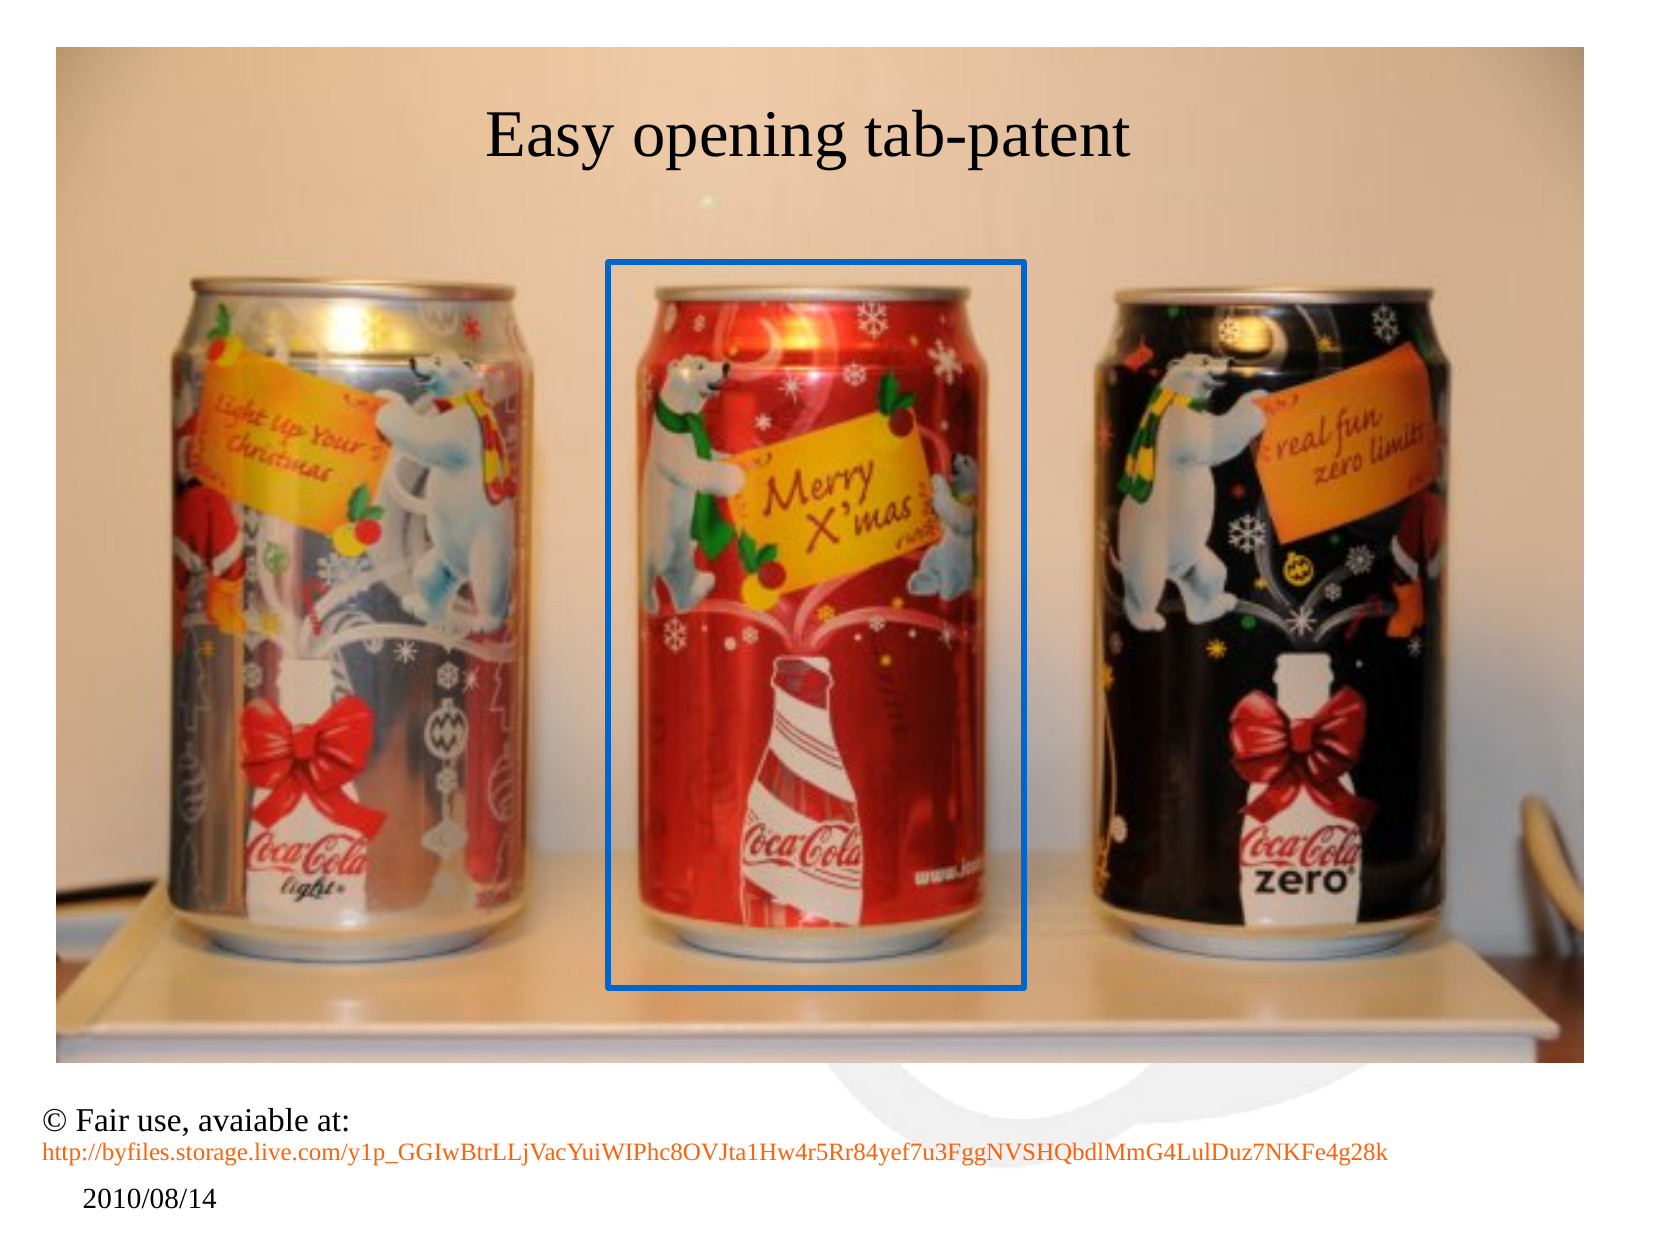

Easy opening tab-patent
© Fair use, avaiable at: http://byfiles.storage.live.com/y1p_GGIwBtrLLjVacYuiWIPhc8OVJta1Hw4r5Rr84yef7u3FggNVSHQbdlMmG4LulDuz7NKFe4g28k
2010/08/14